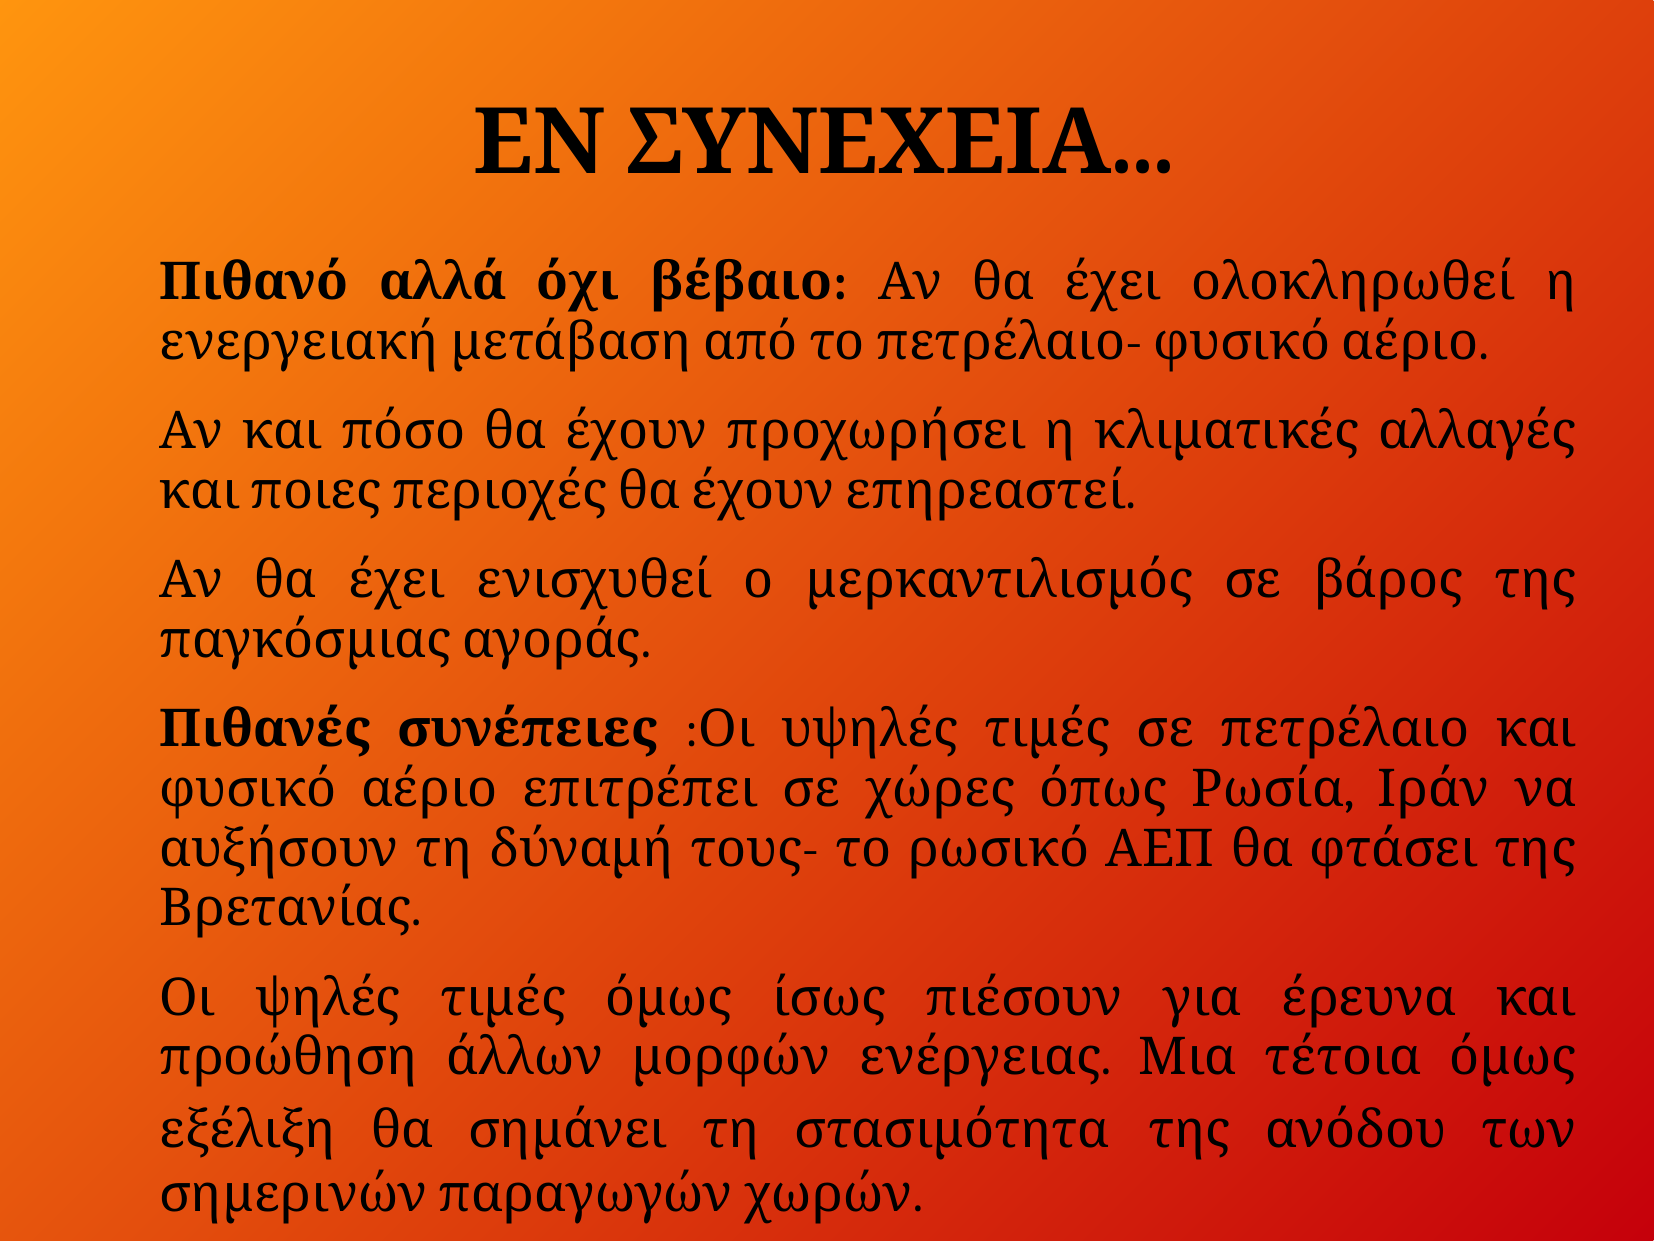

# ΕΝ ΣΥΝΕΧΕΙΑ...
Πιθανό αλλά όχι βέβαιο: Αν θα έχει ολοκληρωθεί η ενεργειακή μετάβαση από το πετρέλαιο- φυσικό αέριο.
Αν και πόσο θα έχουν προχωρήσει η κλιματικές αλλαγές και ποιες περιοχές θα έχουν επηρεαστεί.
Αν θα έχει ενισχυθεί ο μερκαντιλισμός σε βάρος της παγκόσμιας αγοράς.
Πιθανές συνέπειες :Οι υψηλές τιμές σε πετρέλαιο και φυσικό αέριο επιτρέπει σε χώρες όπως Ρωσία, Ιράν να αυξήσουν τη δύναμή τους- το ρωσικό ΑΕΠ θα φτάσει της Βρετανίας.
Οι ψηλές τιμές όμως ίσως πιέσουν για έρευνα και προώθηση άλλων μορφών ενέργειας. Μια τέτοια όμως εξέλιξη θα σημάνει τη στασιμότητα της ανόδου των σημερινών παραγωγών χωρών.